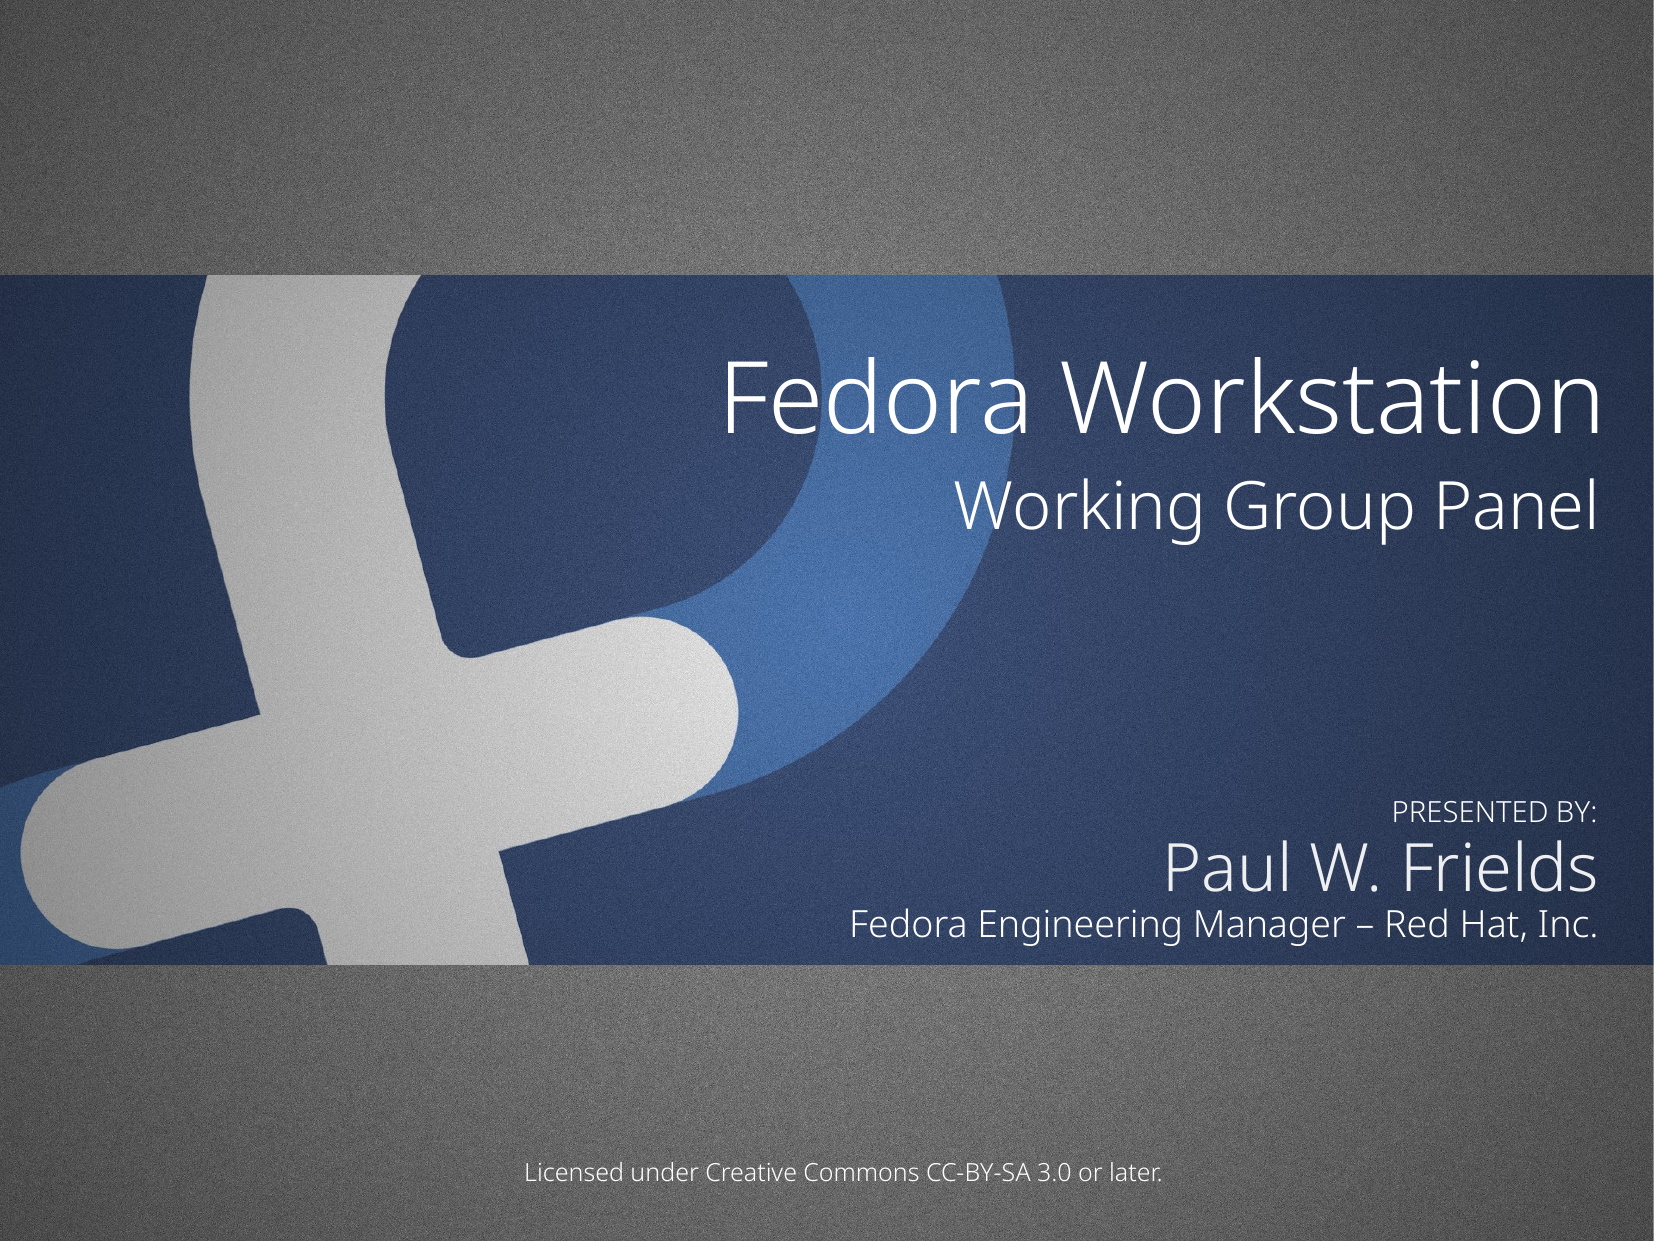

# Fedora Workstation
Working Group Panel
PRESENTED BY:
Paul W. Frields
Fedora Engineering Manager – Red Hat, Inc.
Licensed under Creative Commons CC-BY-SA 3.0 or later.